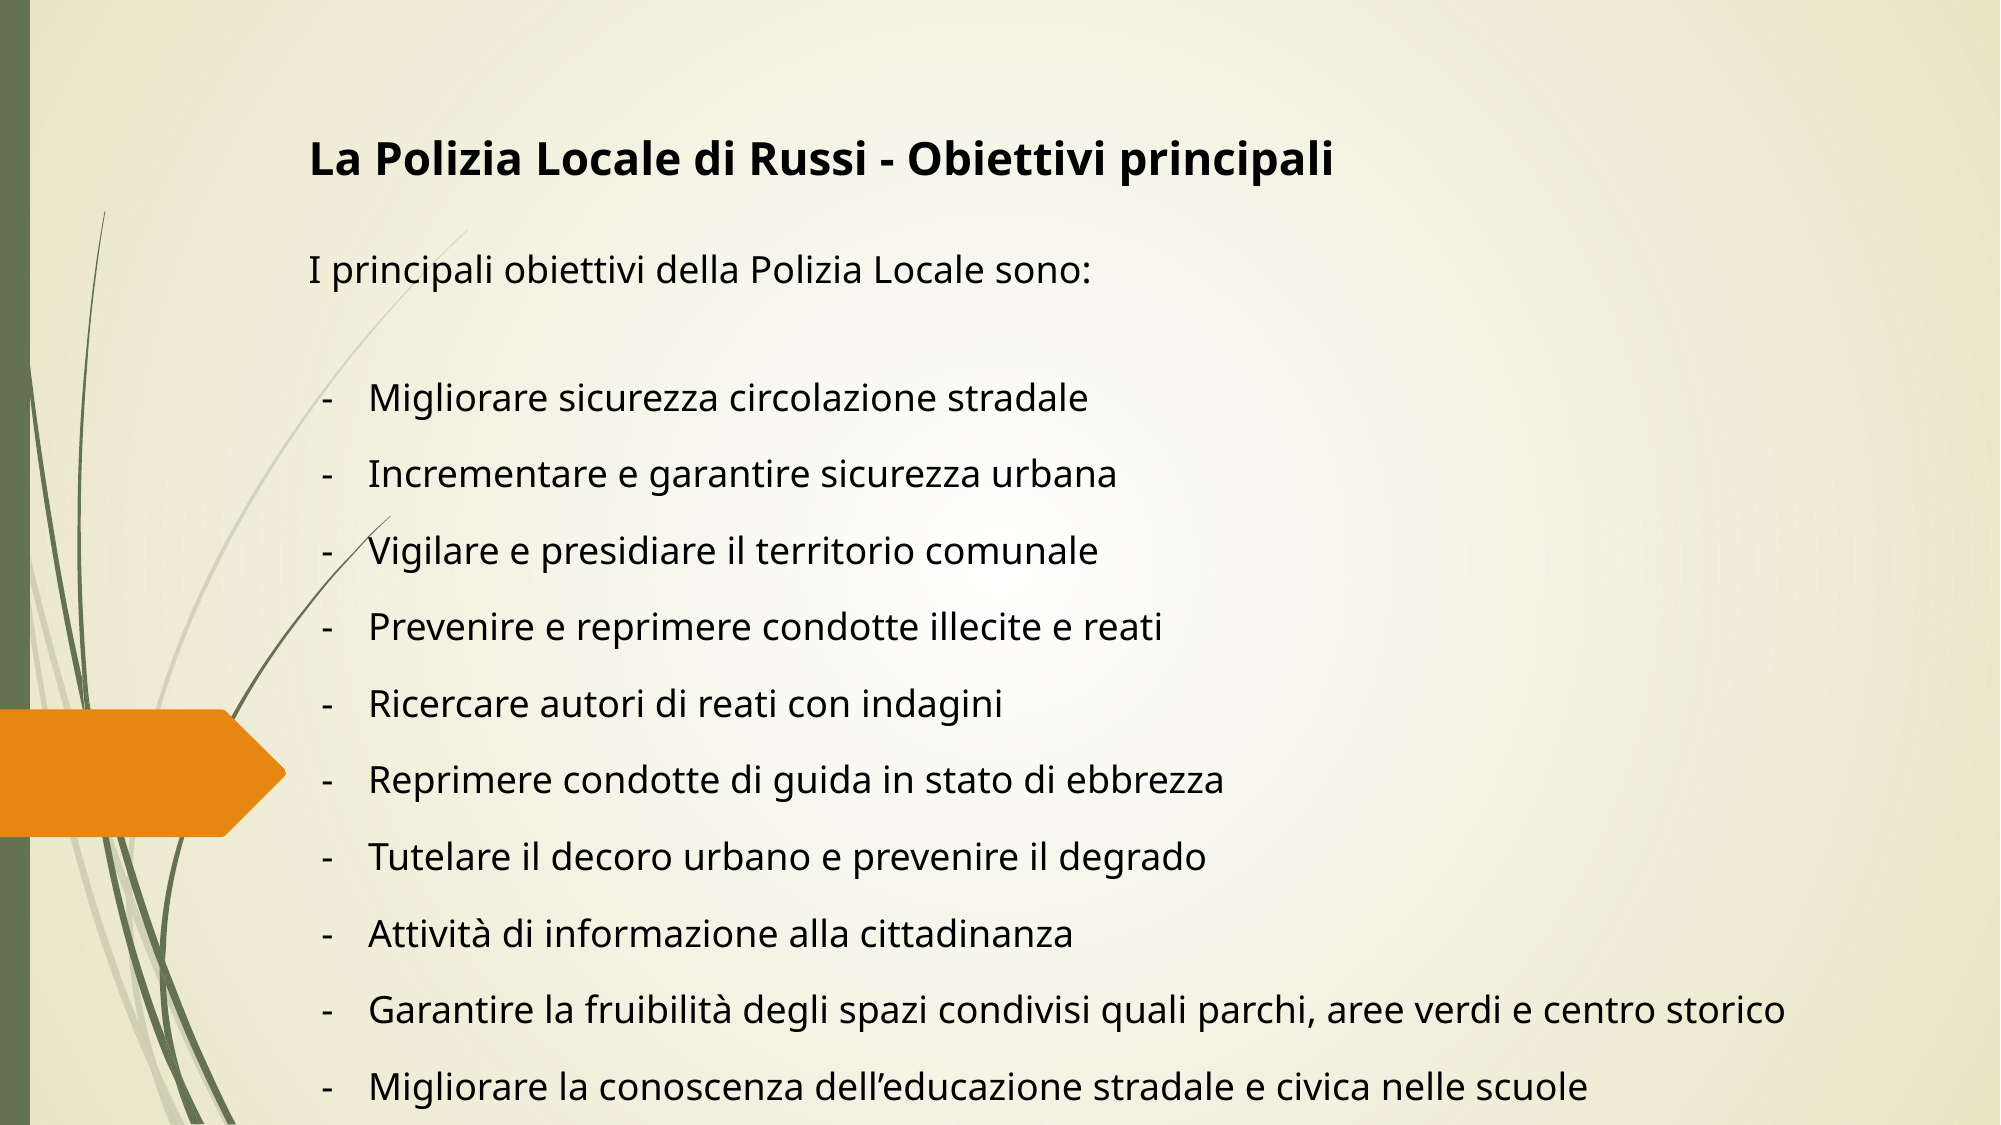

La Polizia Locale di Russi - Obiettivi principali
I principali obiettivi della Polizia Locale sono:
Migliorare sicurezza circolazione stradale
Incrementare e garantire sicurezza urbana
Vigilare e presidiare il territorio comunale
Prevenire e reprimere condotte illecite e reati
Ricercare autori di reati con indagini
Reprimere condotte di guida in stato di ebbrezza
Tutelare il decoro urbano e prevenire il degrado
Attività di informazione alla cittadinanza
Garantire la fruibilità degli spazi condivisi quali parchi, aree verdi e centro storico
Migliorare la conoscenza dell’educazione stradale e civica nelle scuole
Vigilanza ambientale in tema di rifiuti ed inquinamento